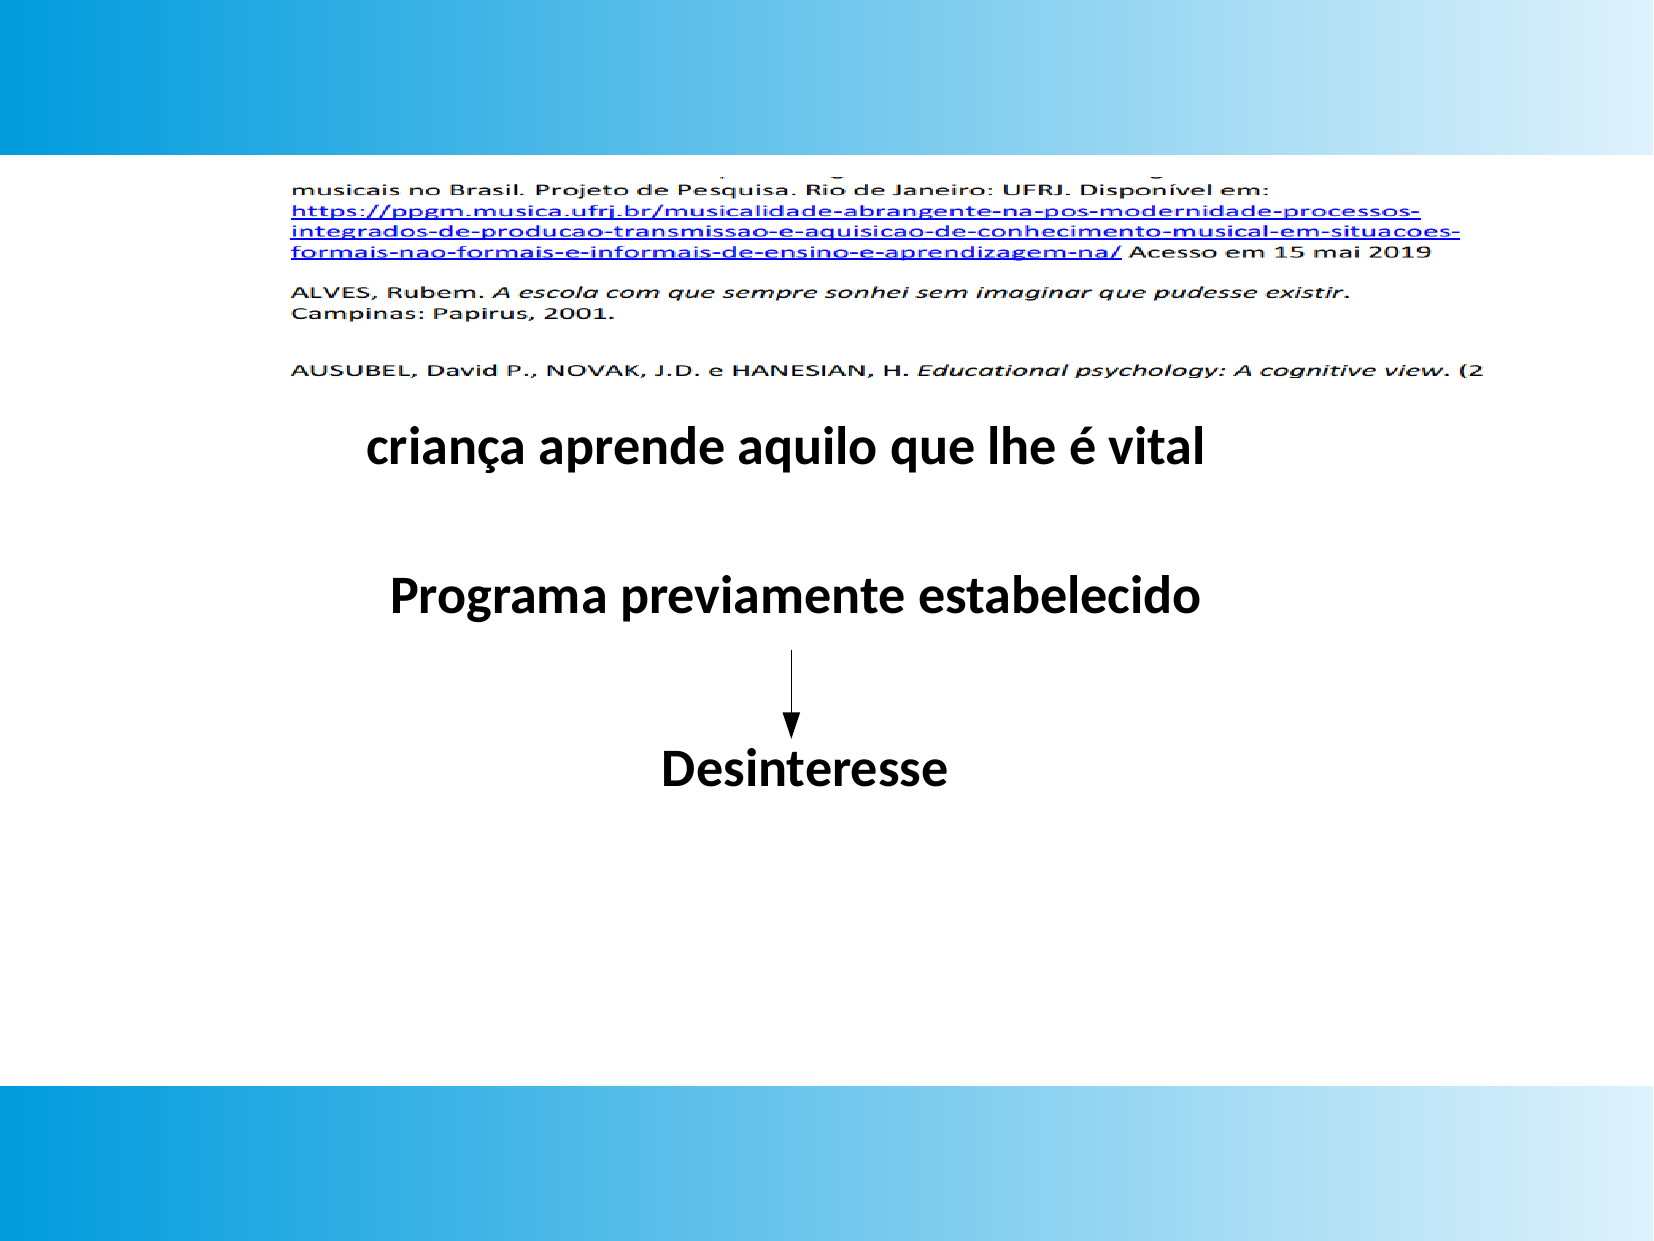

#
 criança aprende aquilo que lhe é vital
Programa previamente estabelecido
Desinteresse